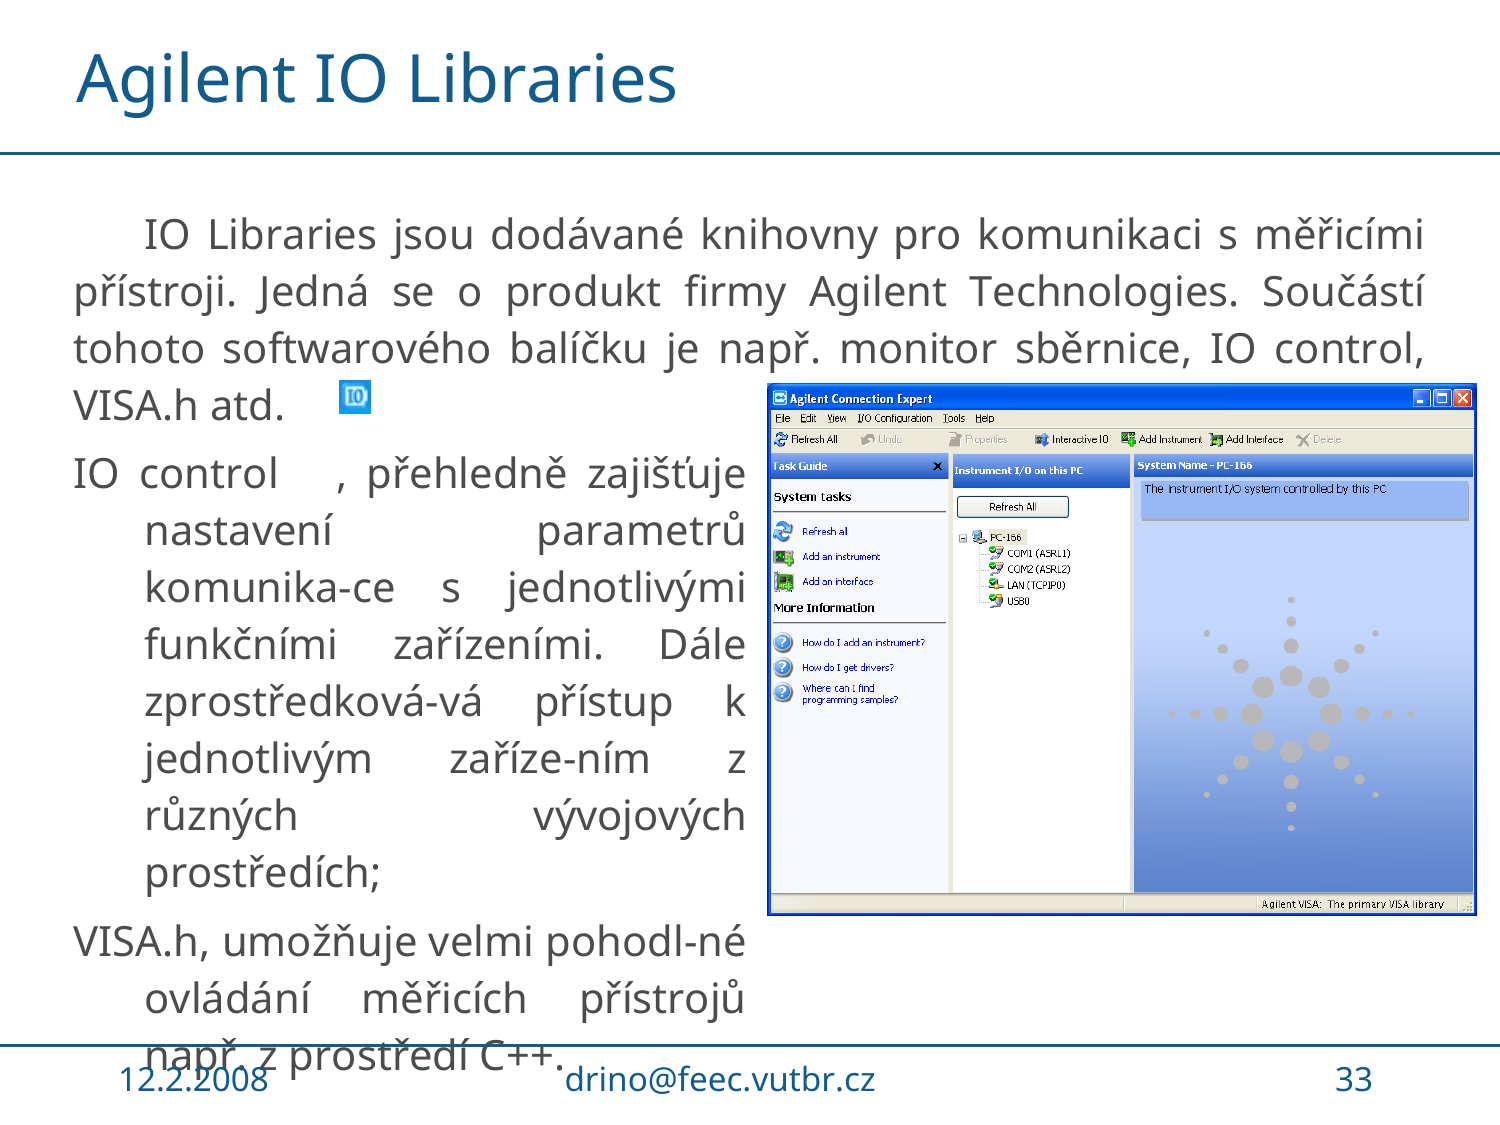

# Agilent IO Libraries
IO Libraries jsou dodávané knihovny pro komunikaci s měřicími přístroji. Jedná se o produkt firmy Agilent Technologies. Součástí tohoto softwarového balíčku je např. monitor sběrnice, IO control, VISA.h atd.
IO control , přehledně zajišťuje nastavení parametrů komunika-ce s jednotlivými funkčními zařízeními. Dále zprostředková-vá přístup k jednotlivým zaříze-ním z různých vývojových prostředích;
VISA.h, umožňuje velmi pohodl-né ovládání měřicích přístrojů např. z prostředí C++.
12.2.2008
drino@feec.vutbr.cz